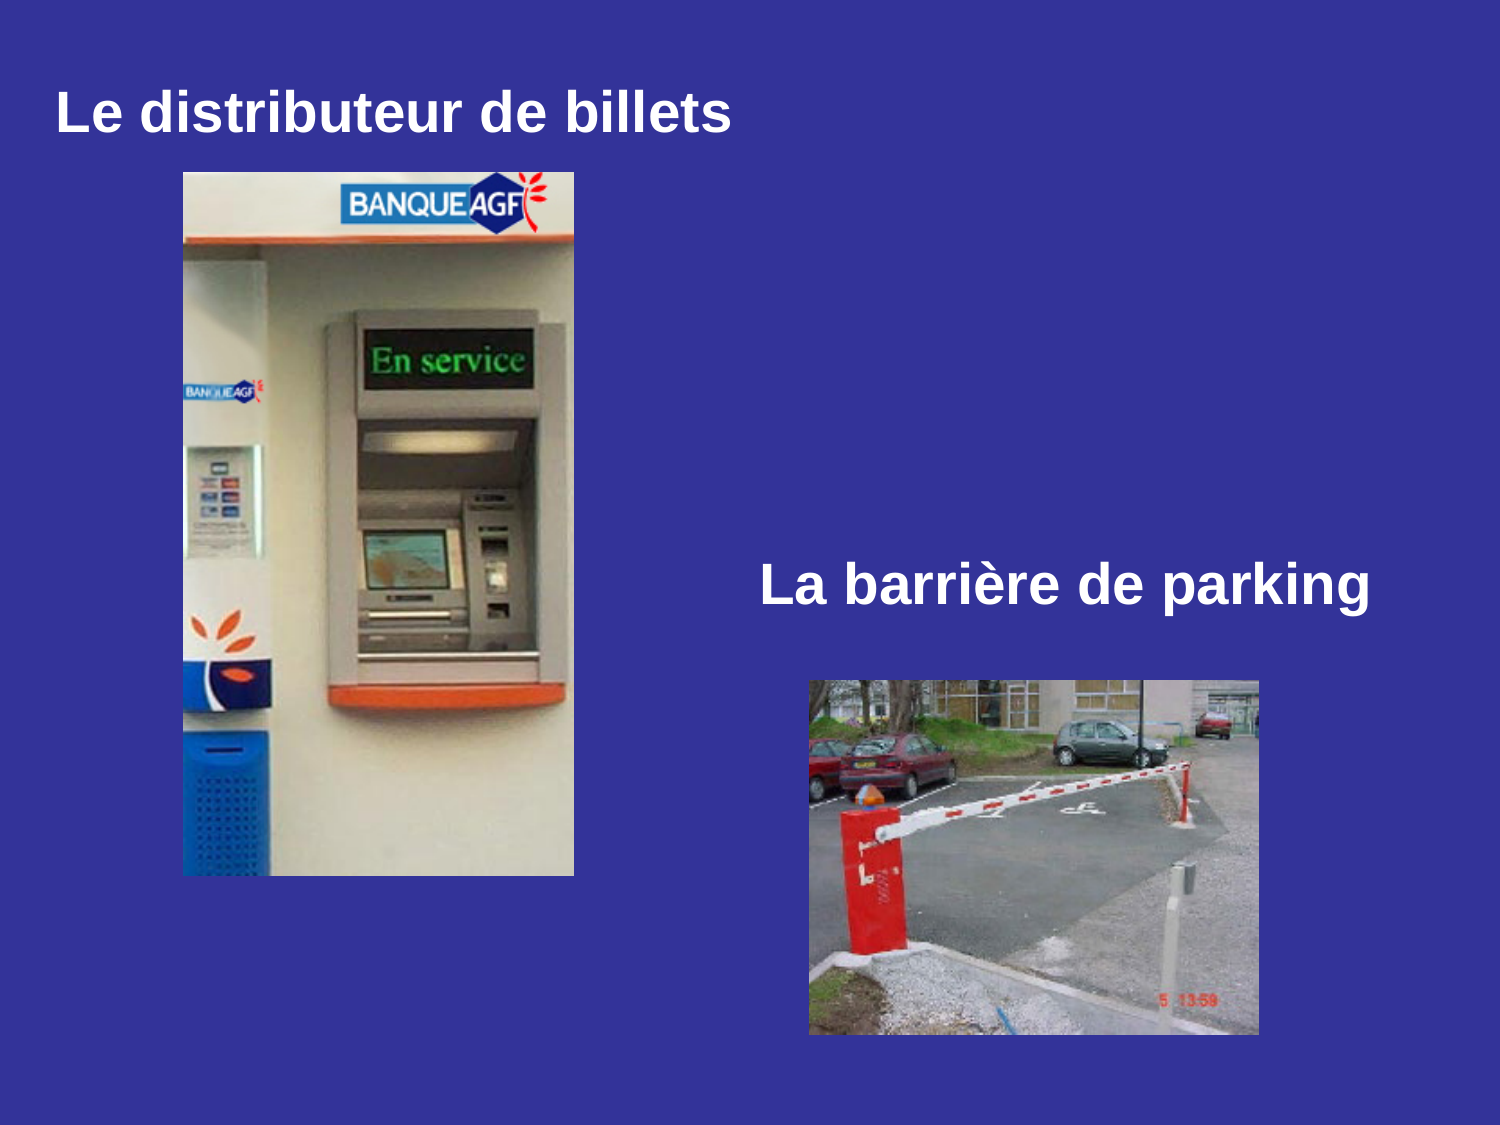

Le distributeur de billets
La barrière de parking